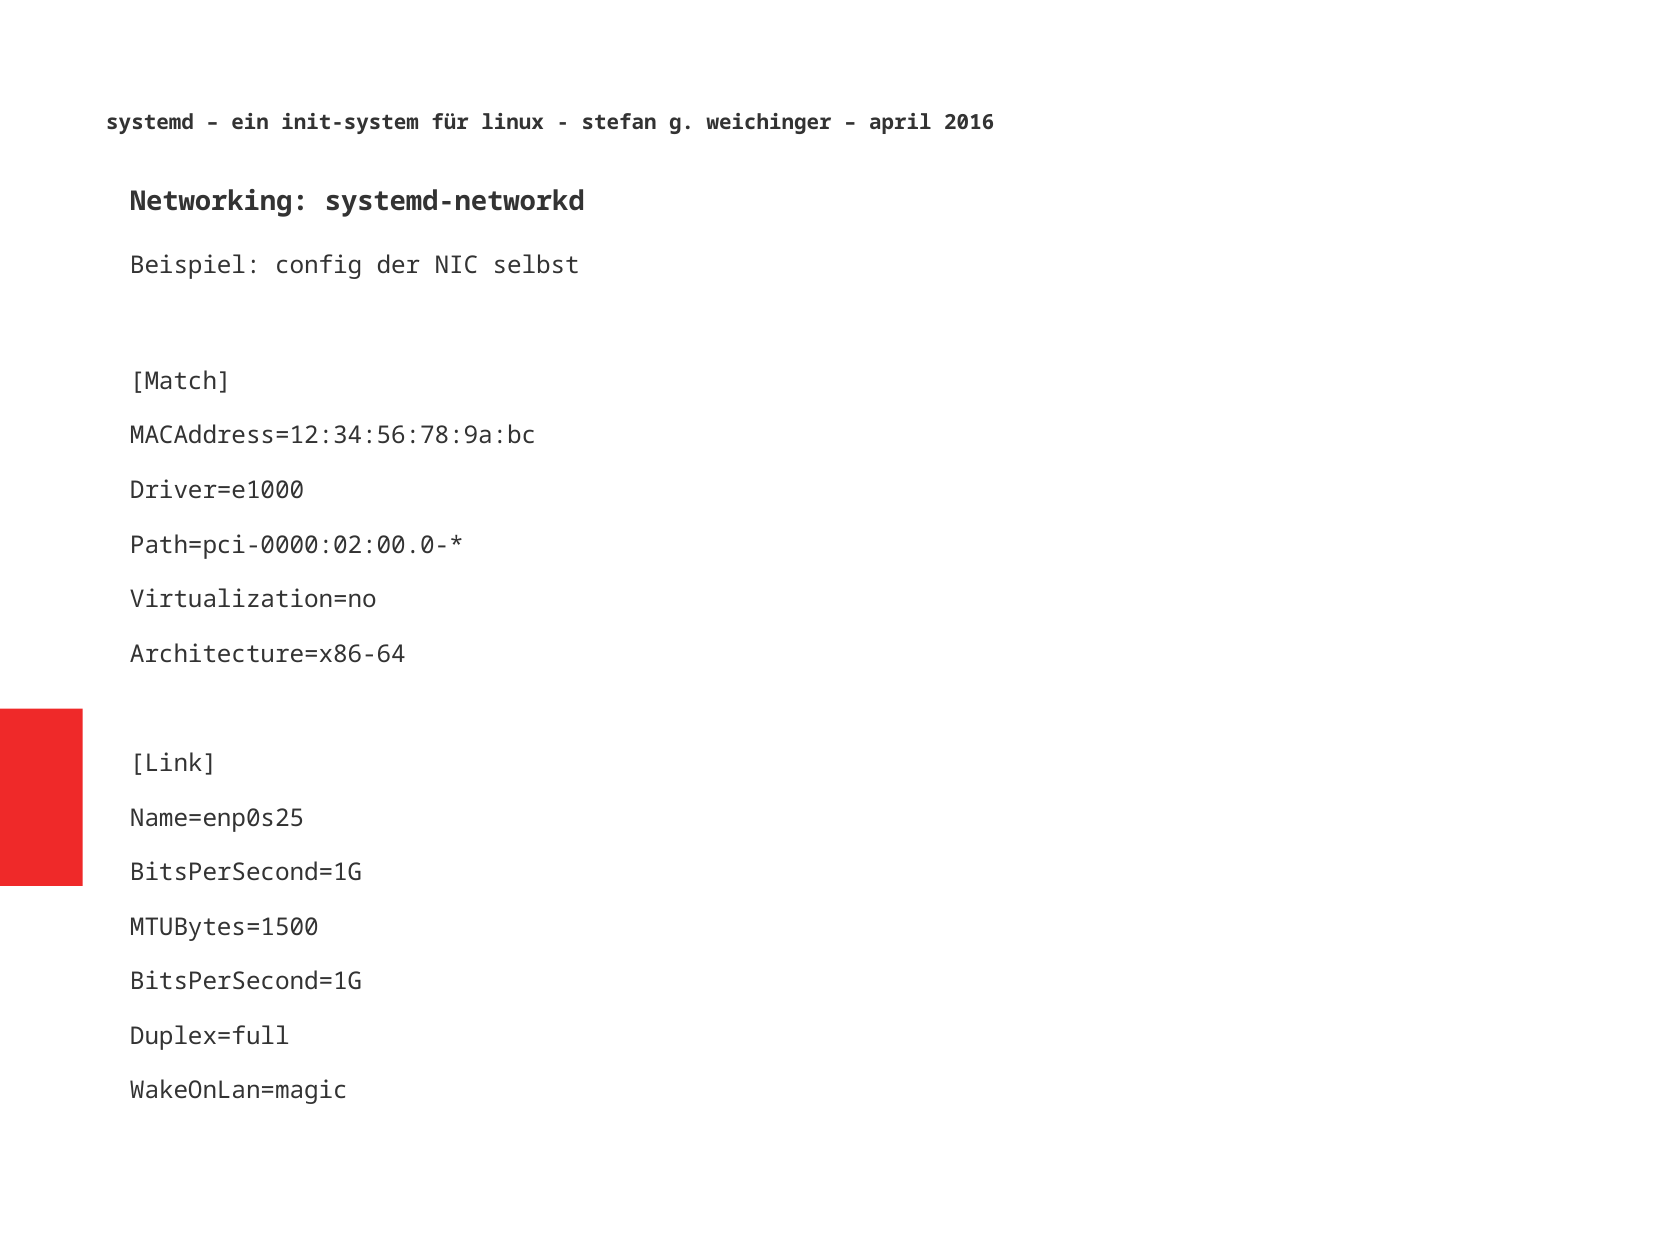

# systemd – ein init-system für linux - stefan g. weichinger – april 2016
Networking: systemd-networkd
Beispiel: config der NIC selbst
[Match]
MACAddress=12:34:56:78:9a:bc
Driver=e1000
Path=pci-0000:02:00.0-*
Virtualization=no
Architecture=x86-64
[Link]
Name=enp0s25
BitsPerSecond=1G
MTUBytes=1500
BitsPerSecond=1G
Duplex=full
WakeOnLan=magic